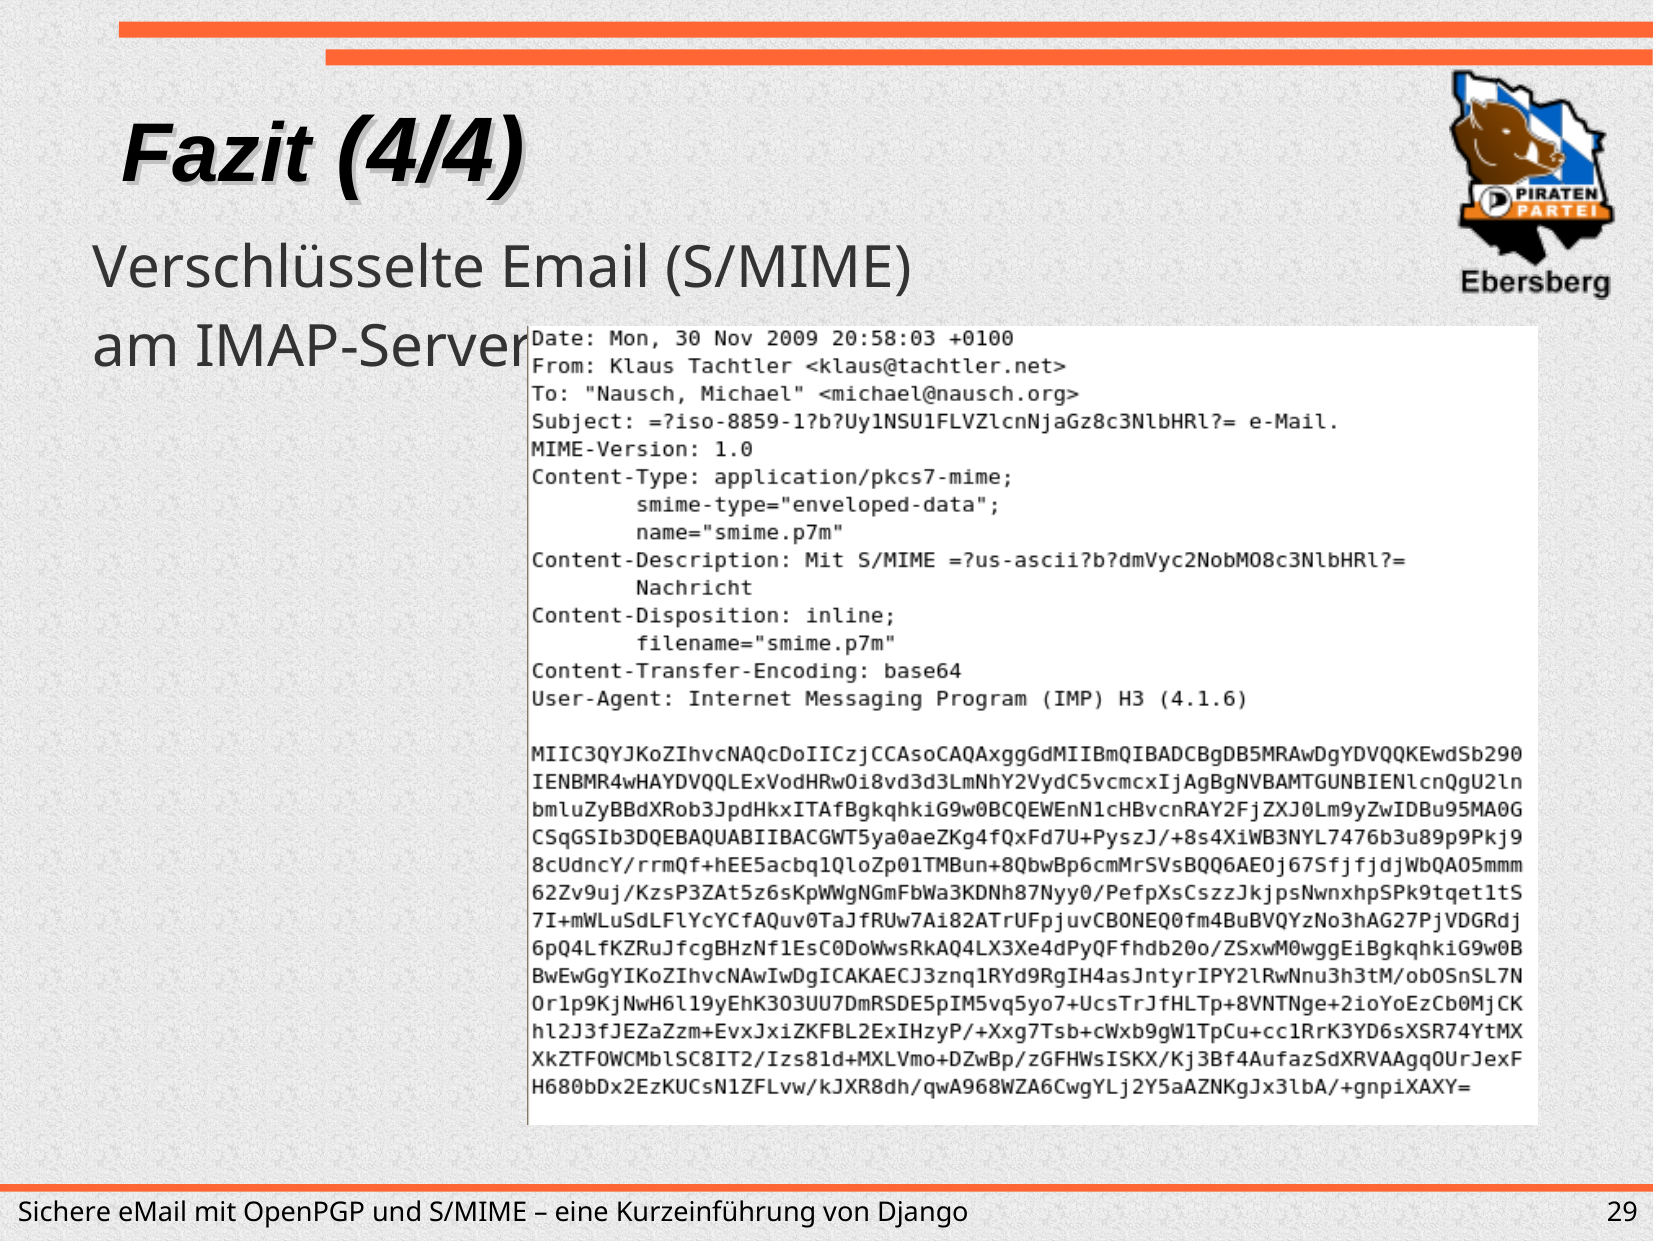

Fazit (4/4)
# Verschlüsselte Email (S/MIME)
am IMAP-Server